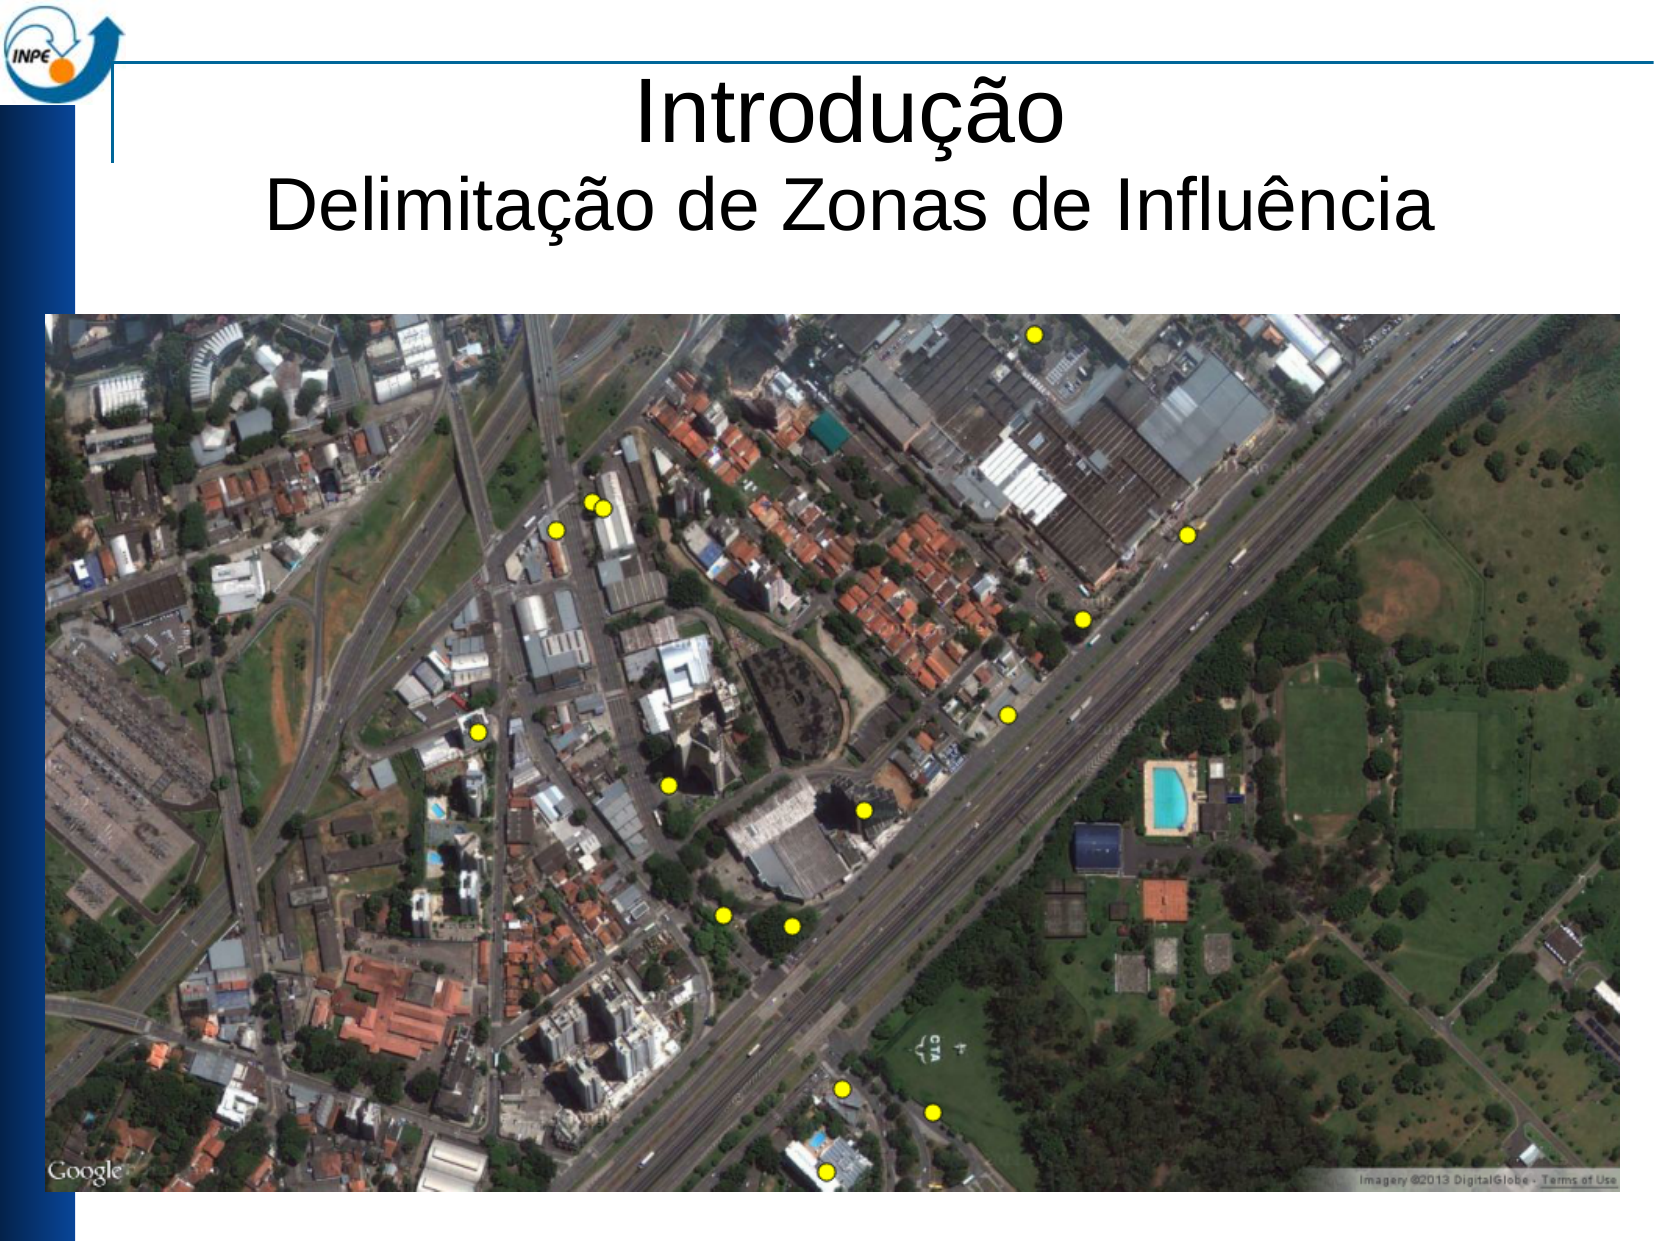

# Introdução Delimitação de Zonas de Influência